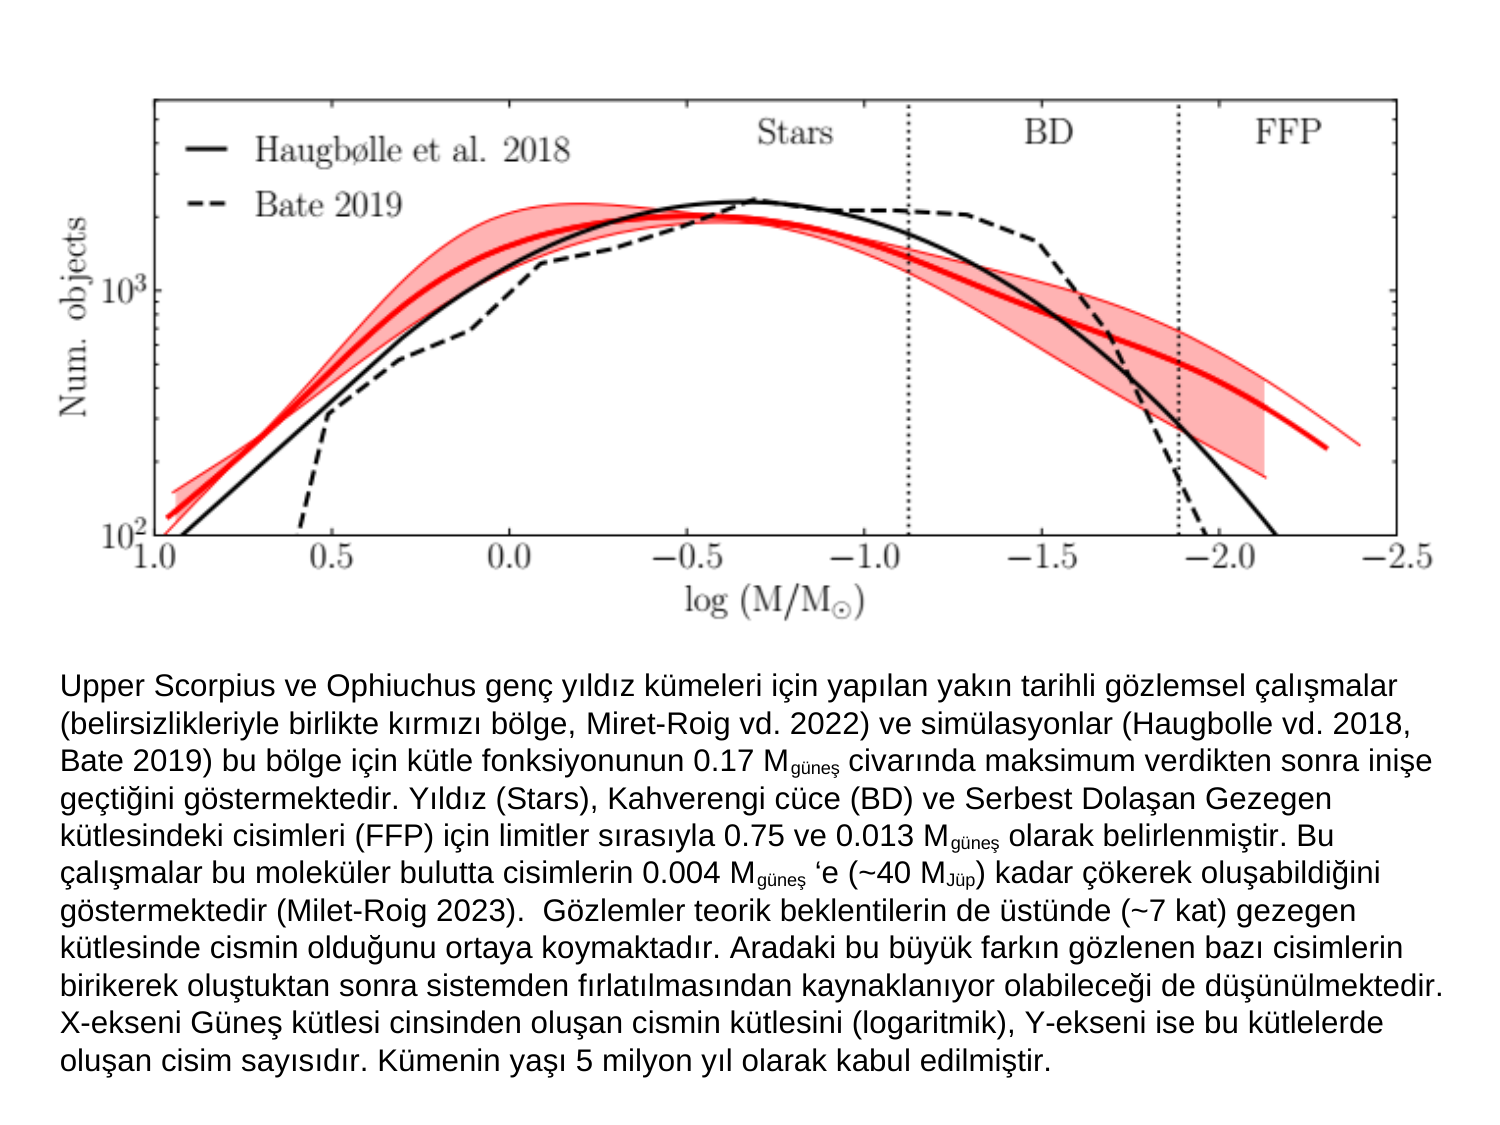

Upper Scorpius ve Ophiuchus genç yıldız kümeleri için yapılan yakın tarihli gözlemsel çalışmalar (belirsizlikleriyle birlikte kırmızı bölge, Miret-Roig vd. 2022) ve simülasyonlar (Haugbolle vd. 2018, Bate 2019) bu bölge için kütle fonksiyonunun 0.17 Mgüneş civarında maksimum verdikten sonra inişe geçtiğini göstermektedir. Yıldız (Stars), Kahverengi cüce (BD) ve Serbest Dolaşan Gezegen kütlesindeki cisimleri (FFP) için limitler sırasıyla 0.75 ve 0.013 Mgüneş olarak belirlenmiştir. Bu çalışmalar bu moleküler bulutta cisimlerin 0.004 Mgüneş ‘e (~40 MJüp) kadar çökerek oluşabildiğini göstermektedir (Milet-Roig 2023). Gözlemler teorik beklentilerin de üstünde (~7 kat) gezegen kütlesinde cismin olduğunu ortaya koymaktadır. Aradaki bu büyük farkın gözlenen bazı cisimlerin birikerek oluştuktan sonra sistemden fırlatılmasından kaynaklanıyor olabileceği de düşünülmektedir. X-ekseni Güneş kütlesi cinsinden oluşan cismin kütlesini (logaritmik), Y-ekseni ise bu kütlelerde oluşan cisim sayısıdır. Kümenin yaşı 5 milyon yıl olarak kabul edilmiştir.